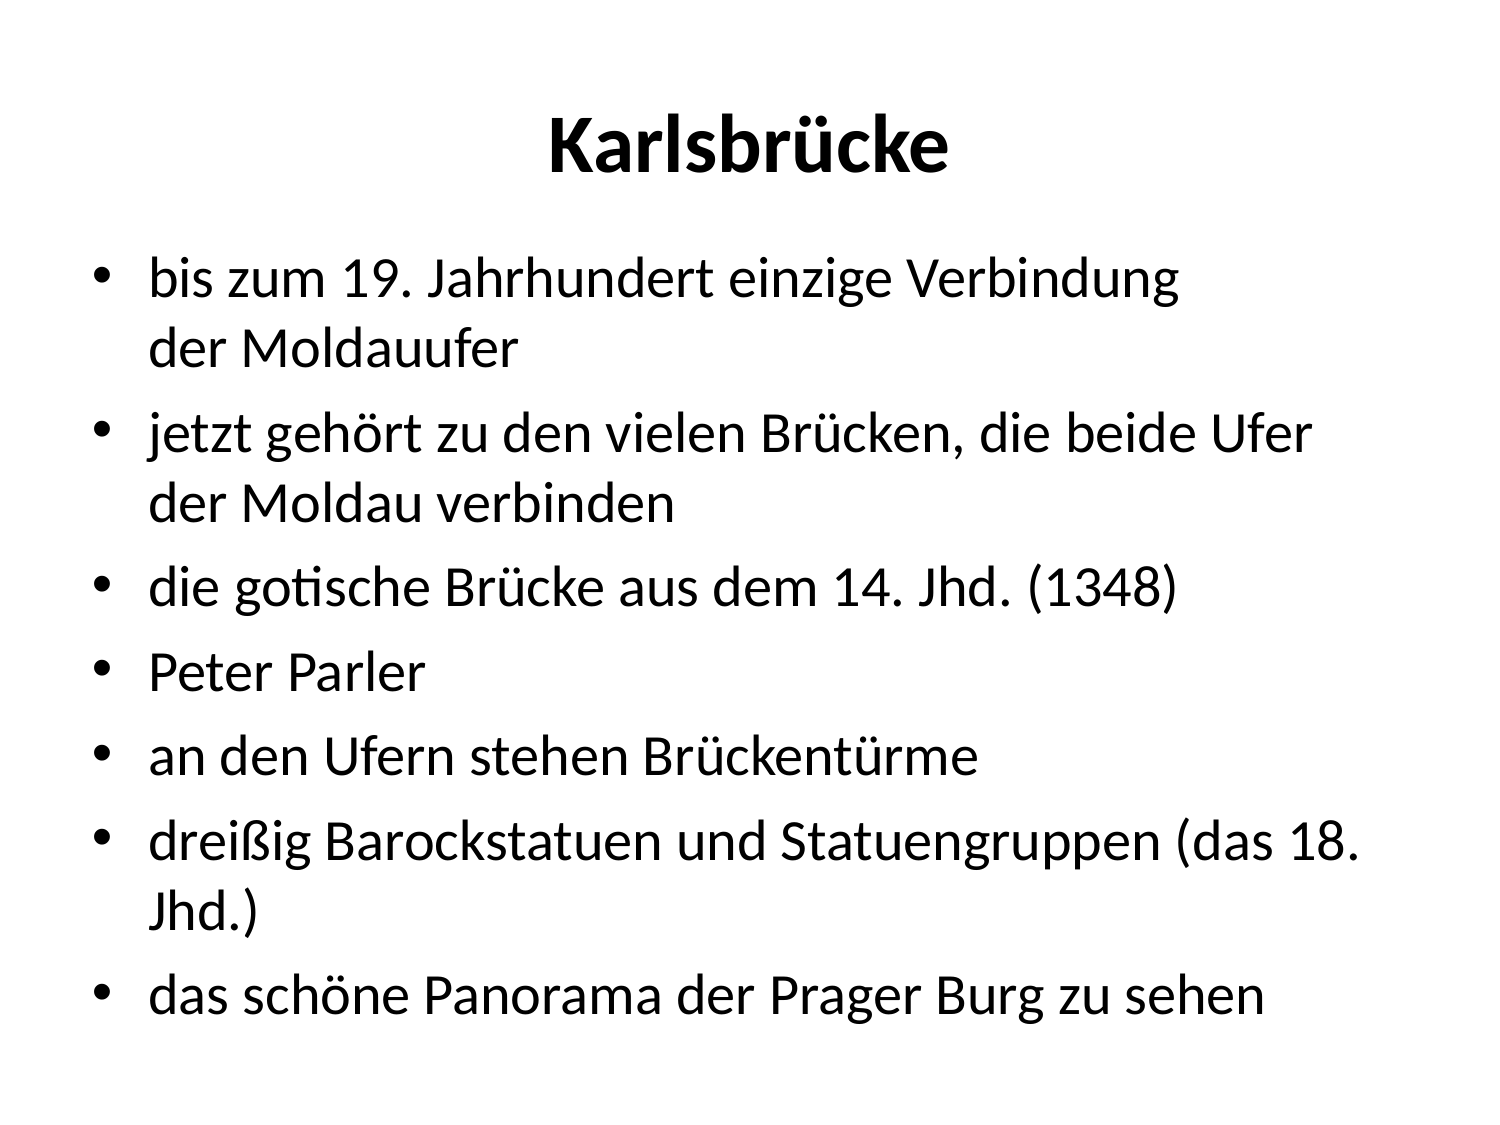

# Karlsbrücke
bis zum 19. Jahrhundert einzige Verbindung
der Moldauufer
jetzt gehört zu den vielen Brücken, die beide Ufer
der Moldau verbinden
die gotische Brücke aus dem 14. Jhd. (1348)
Peter Parler
an den Ufern stehen Brückentürme
dreißig Barockstatuen und Statuengruppen (das 18. Jhd.)
das schöne Panorama der Prager Burg zu sehen